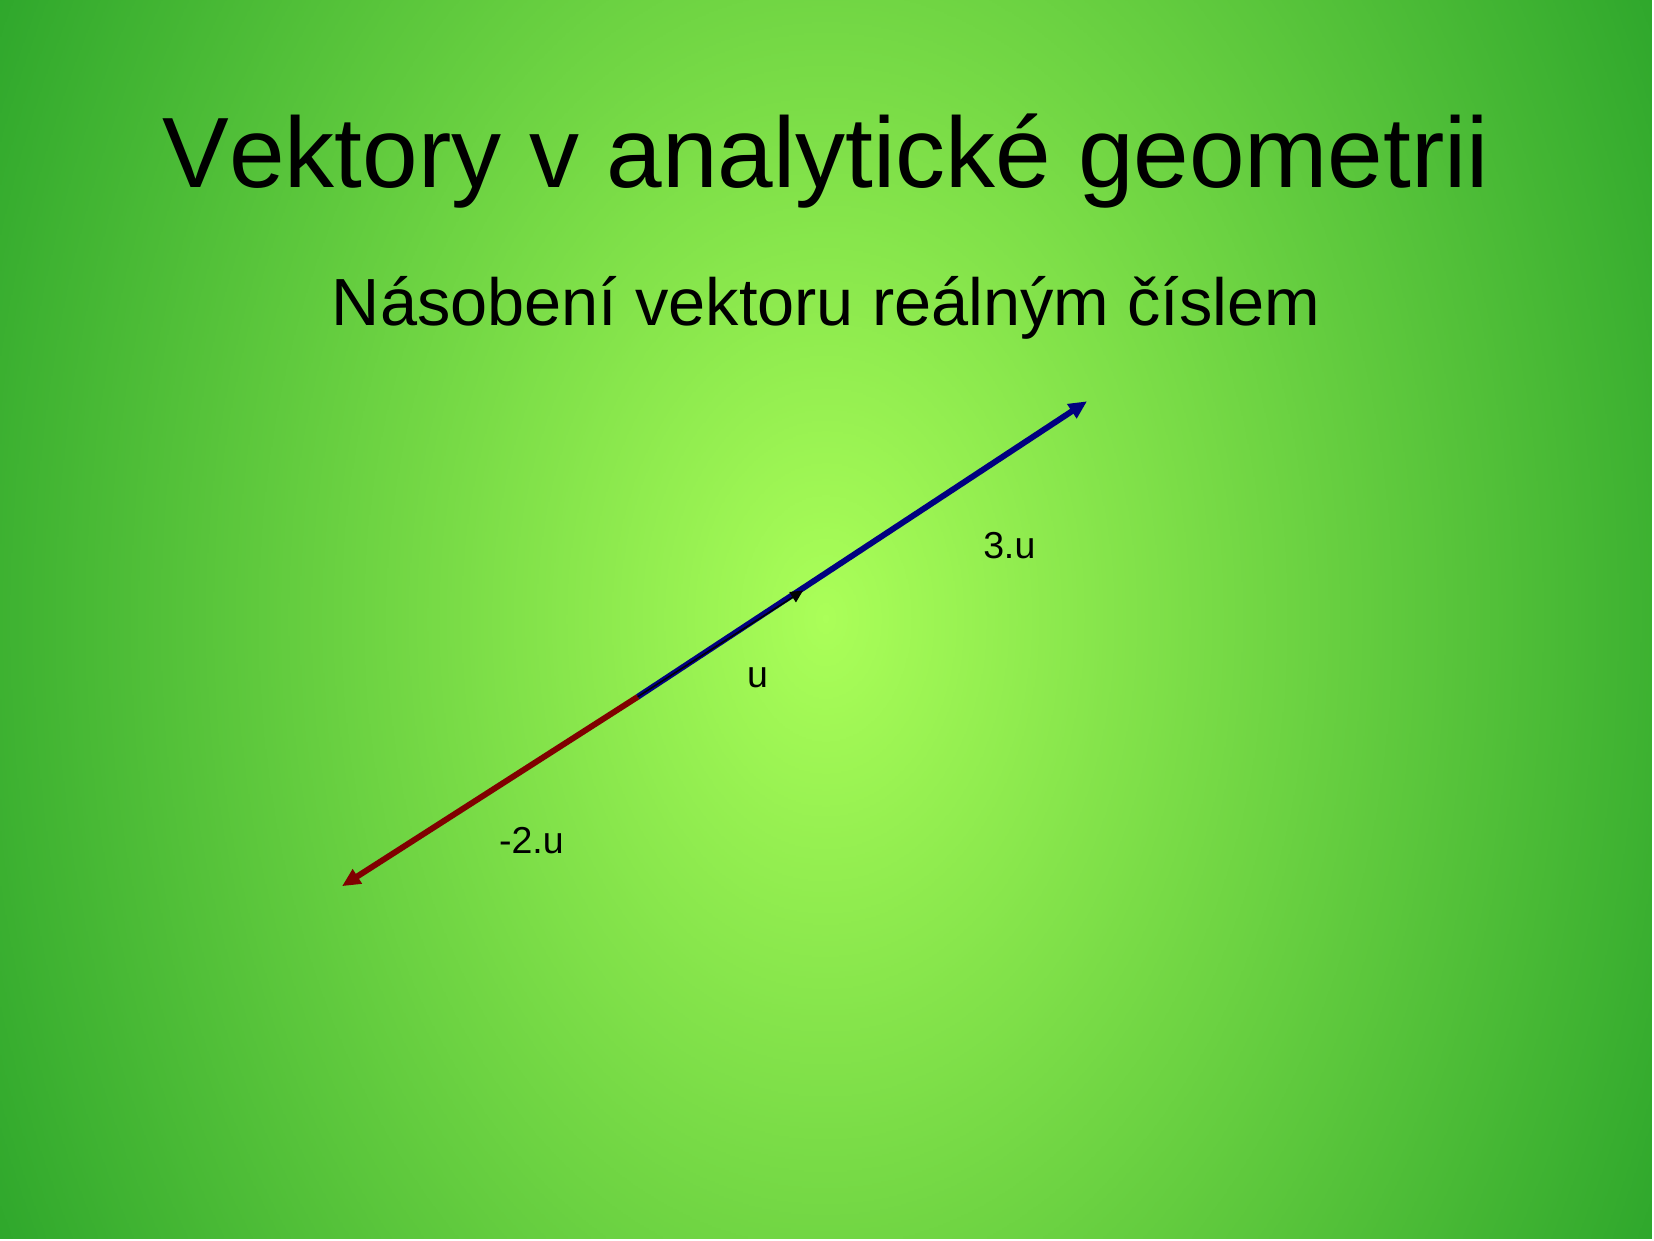

Vektory v analytické geometrii
Násobení vektoru reálným číslem
3.u
u
-2.u